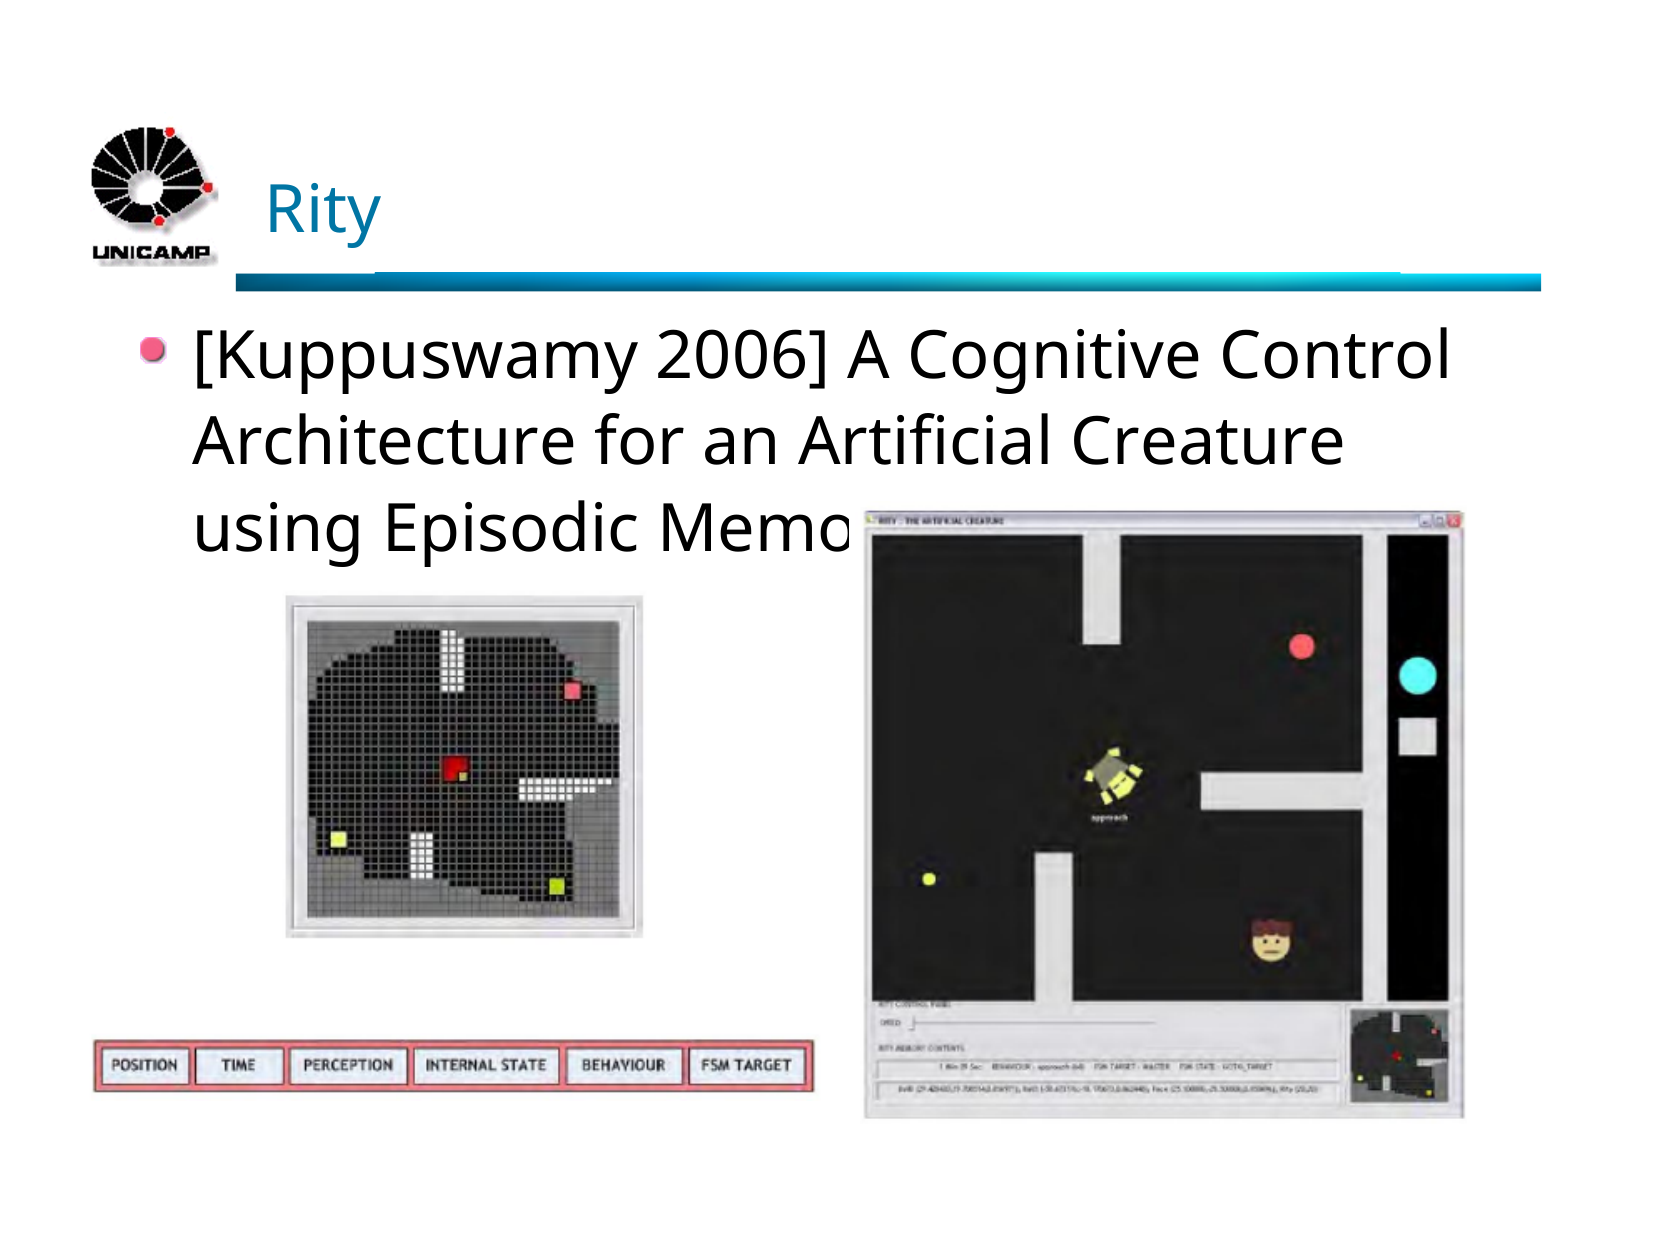

# Rity
[Kuppuswamy 2006] A Cognitive Control Architecture for an Artificial Creature using Episodic Memory